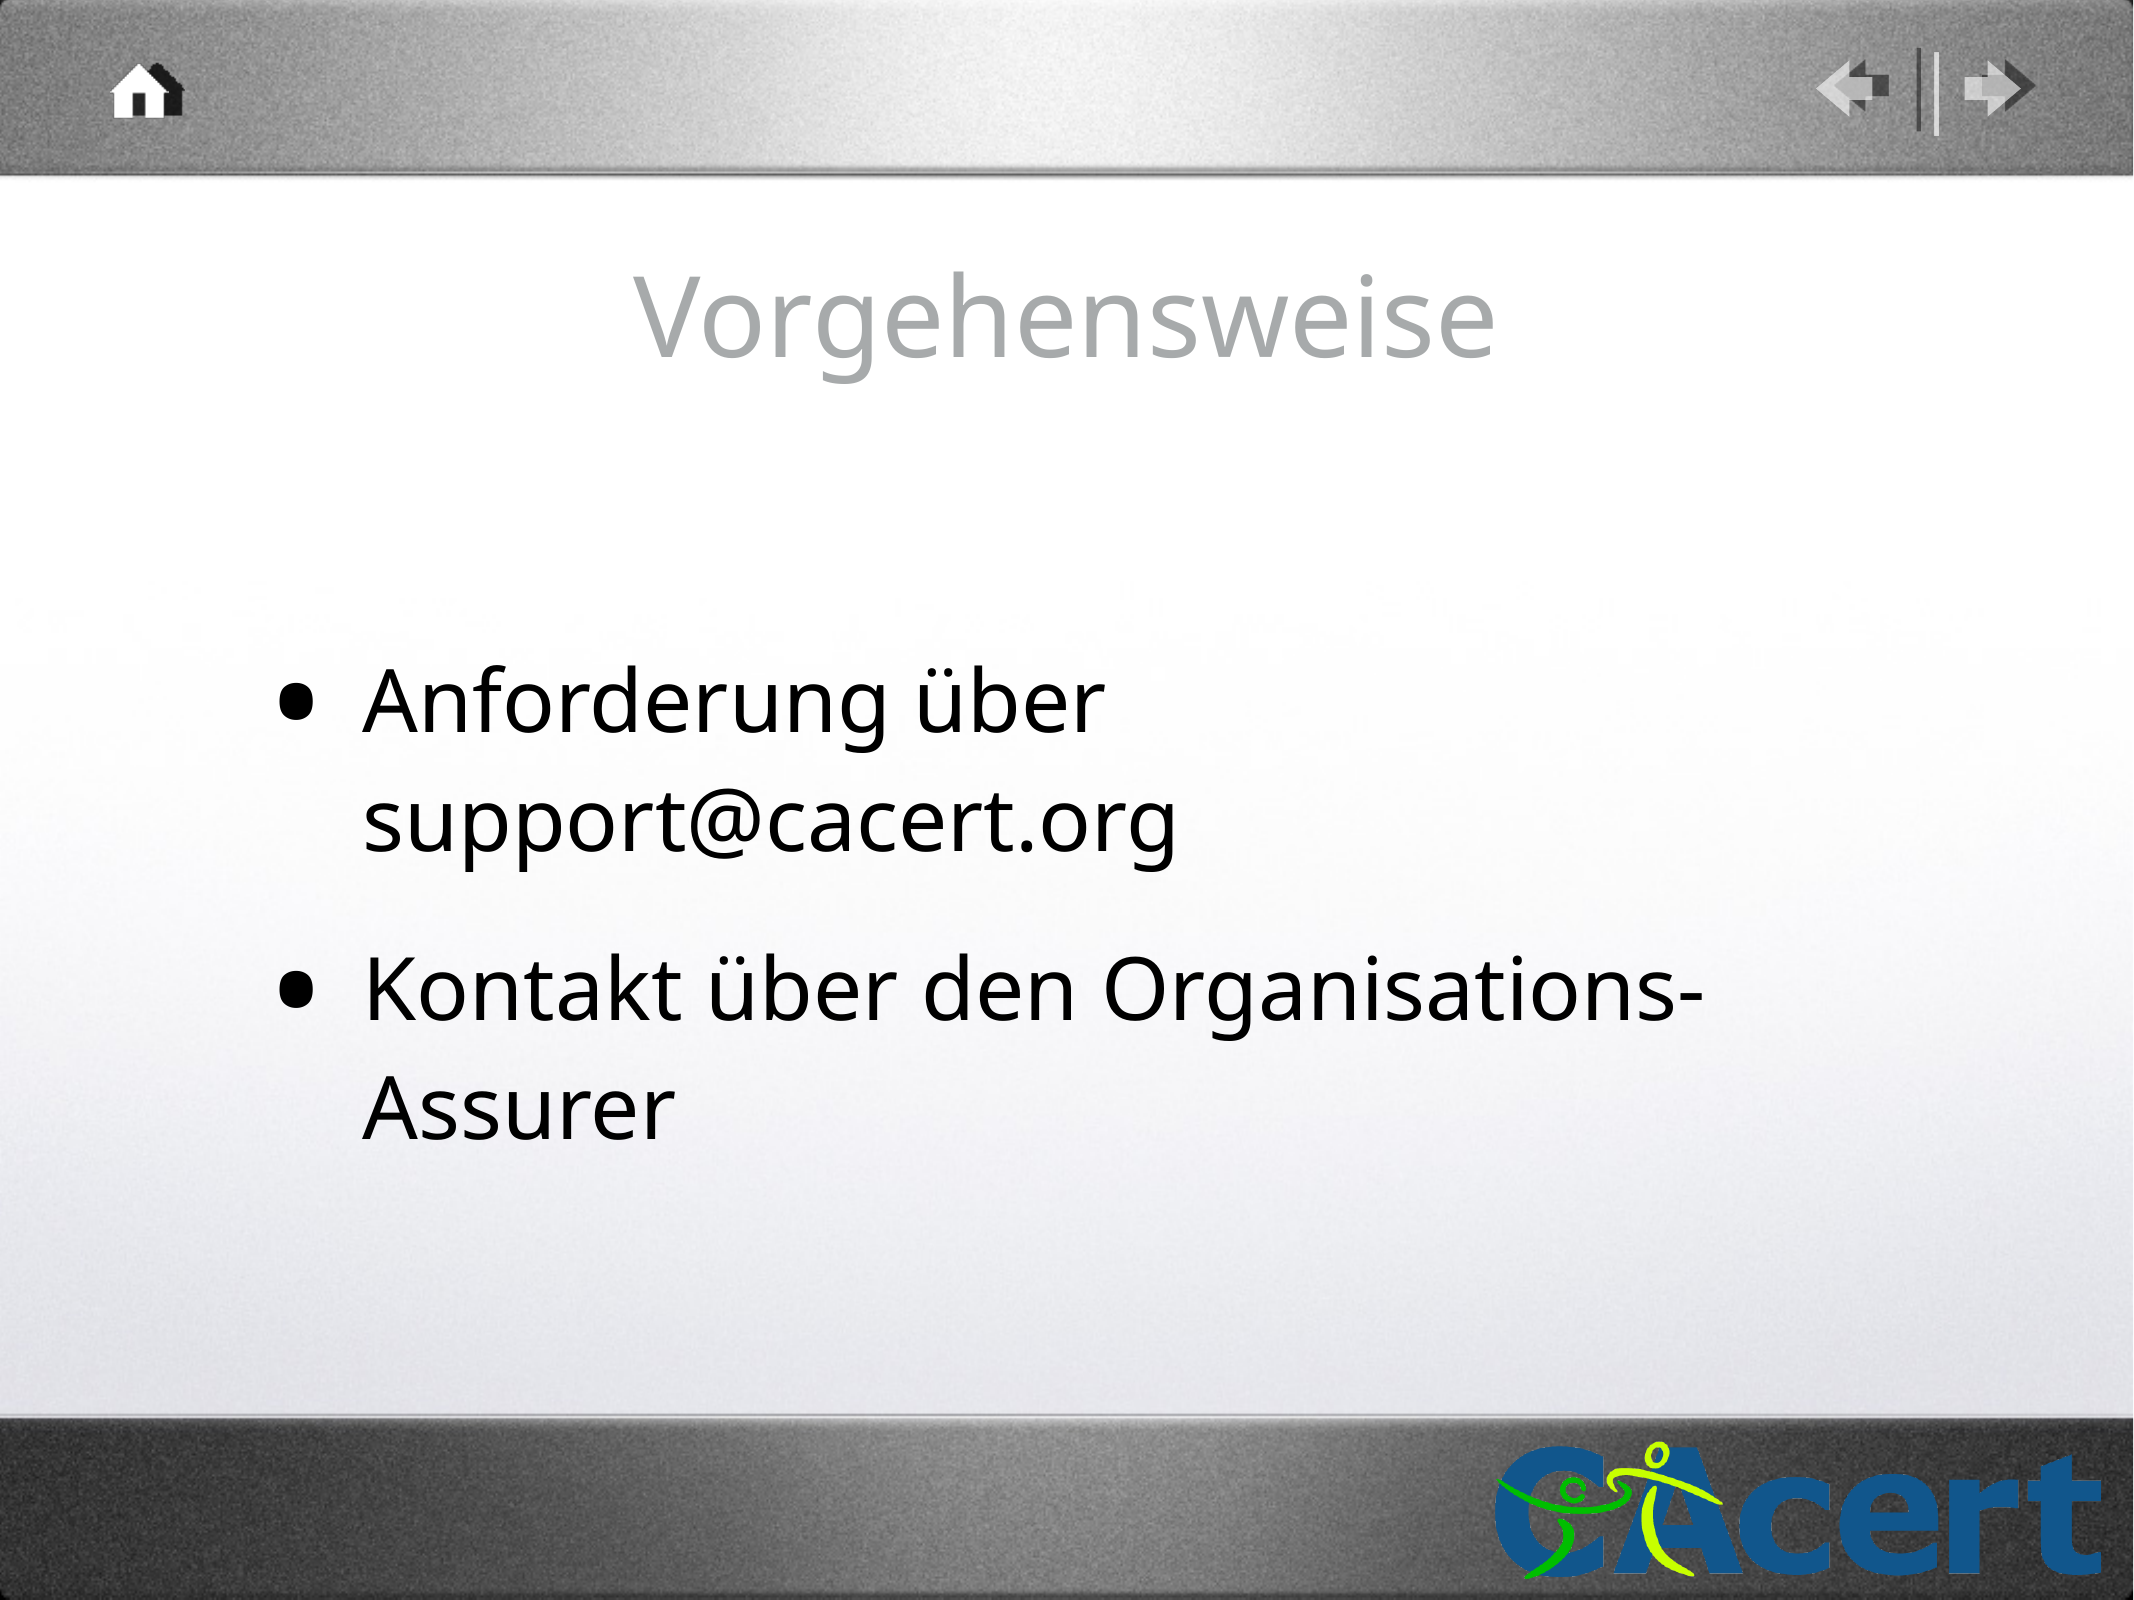

# Vorgehensweise
Anforderung über support@cacert.org
Kontakt über den Organisations-Assurer